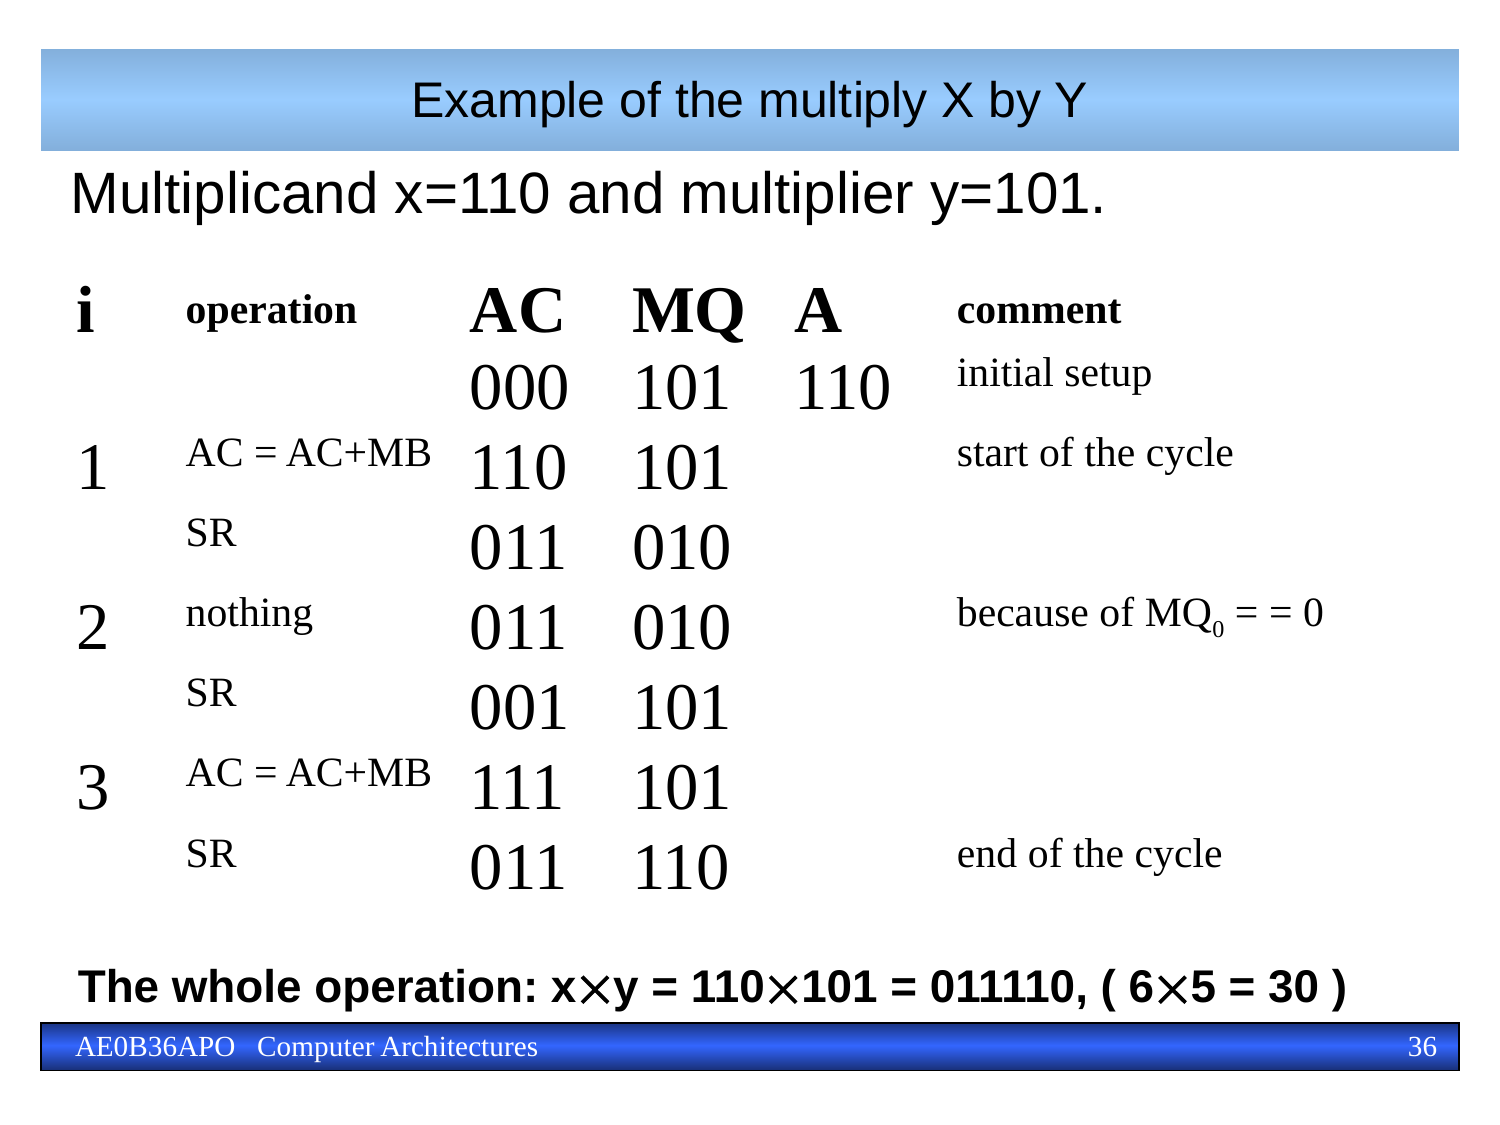

# Example of the multiply X by Y
Multiplicand x=110 and multiplier y=101.
| i | operation | AC | MQ | A | comment |
| --- | --- | --- | --- | --- | --- |
| | | 000 | 101 | 110 | initial setup |
| 1 | AC = AC+MB | 110 | 101 | | start of the cycle |
| | SR | 011 | 010 | | |
| 2 | nothing | 011 | 010 | | because of MQ0 = = 0 |
| | SR | 001 | 101 | | |
| 3 | AC = AC+MB | 111 | 101 | | |
| | SR | 011 | 110 | | end of the cycle |
The whole operation: xy = 110101 = 011110, ( 65 = 30 )
AE0B36APO Computer Architectures
36